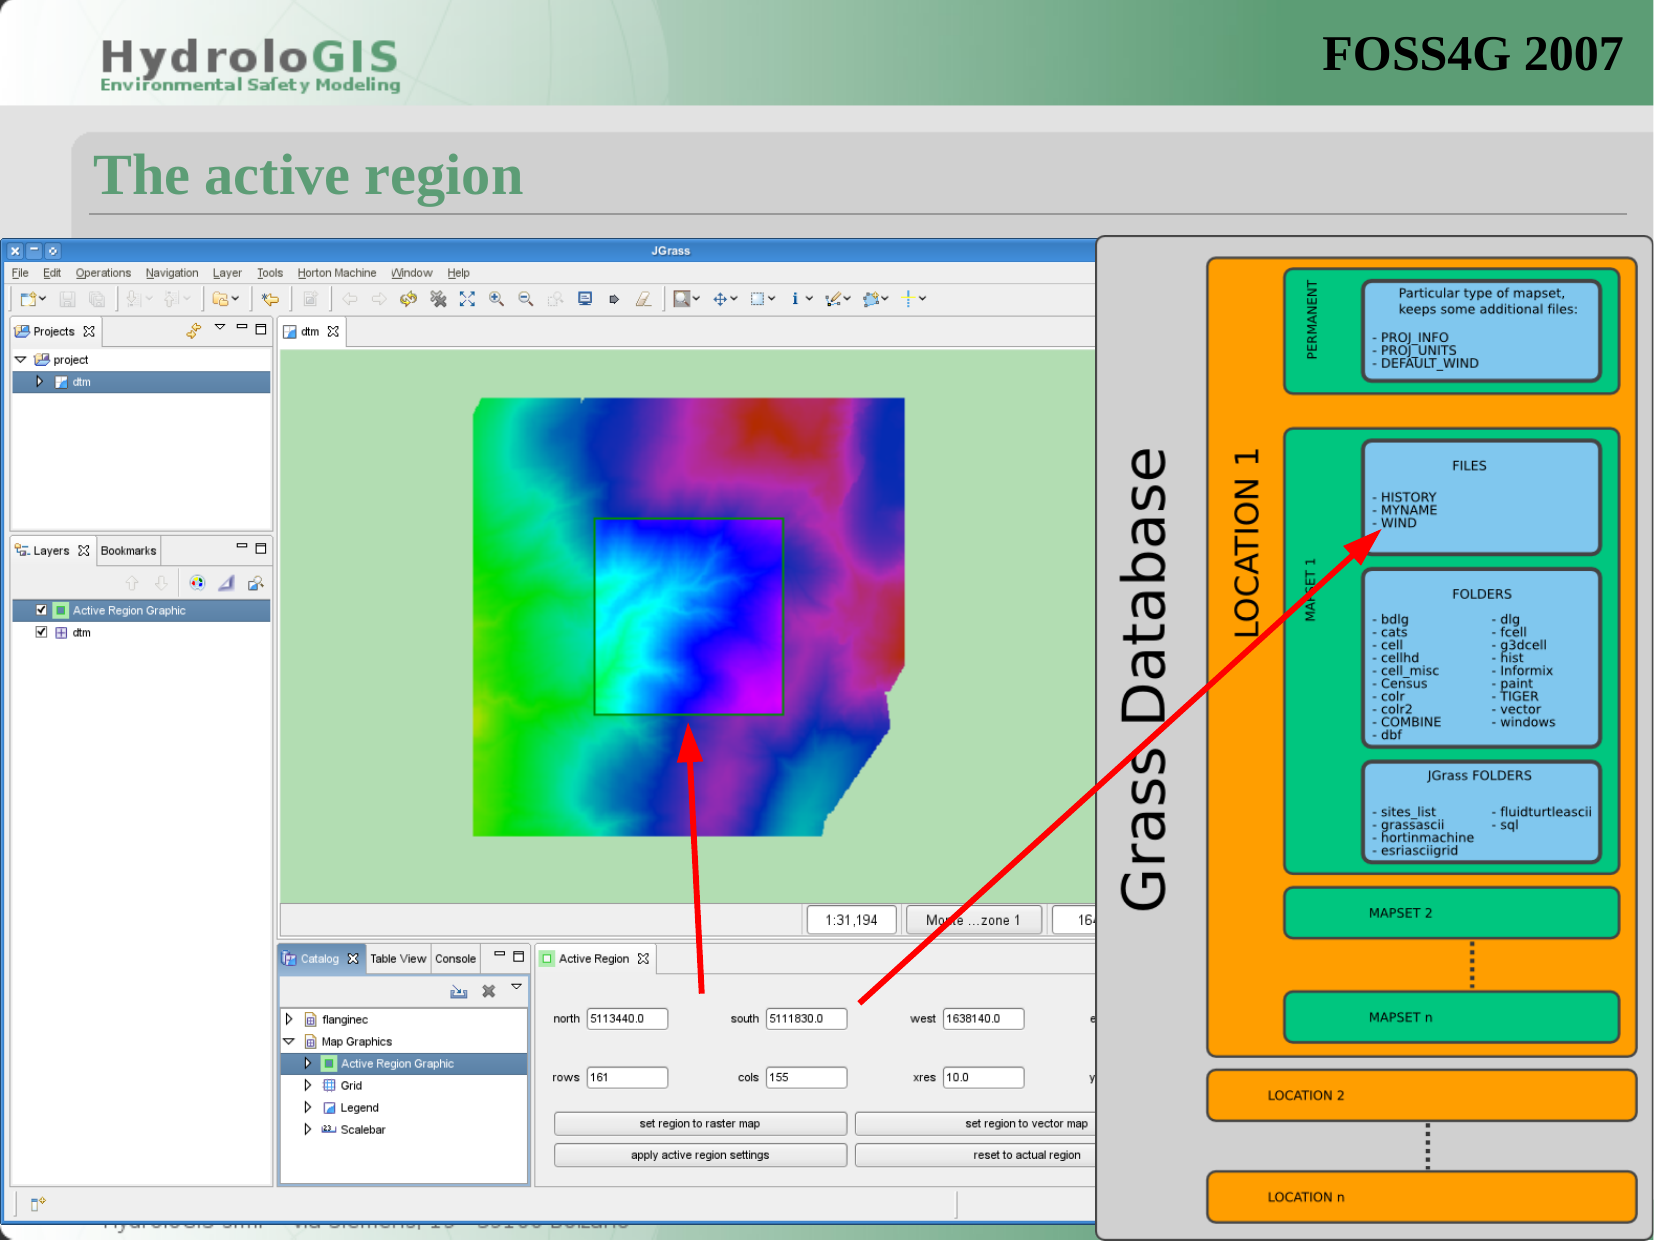

# The active region
first thing was adding native support for GRASS rasters in read/write mode and a udig service was created for the GRASS workspace